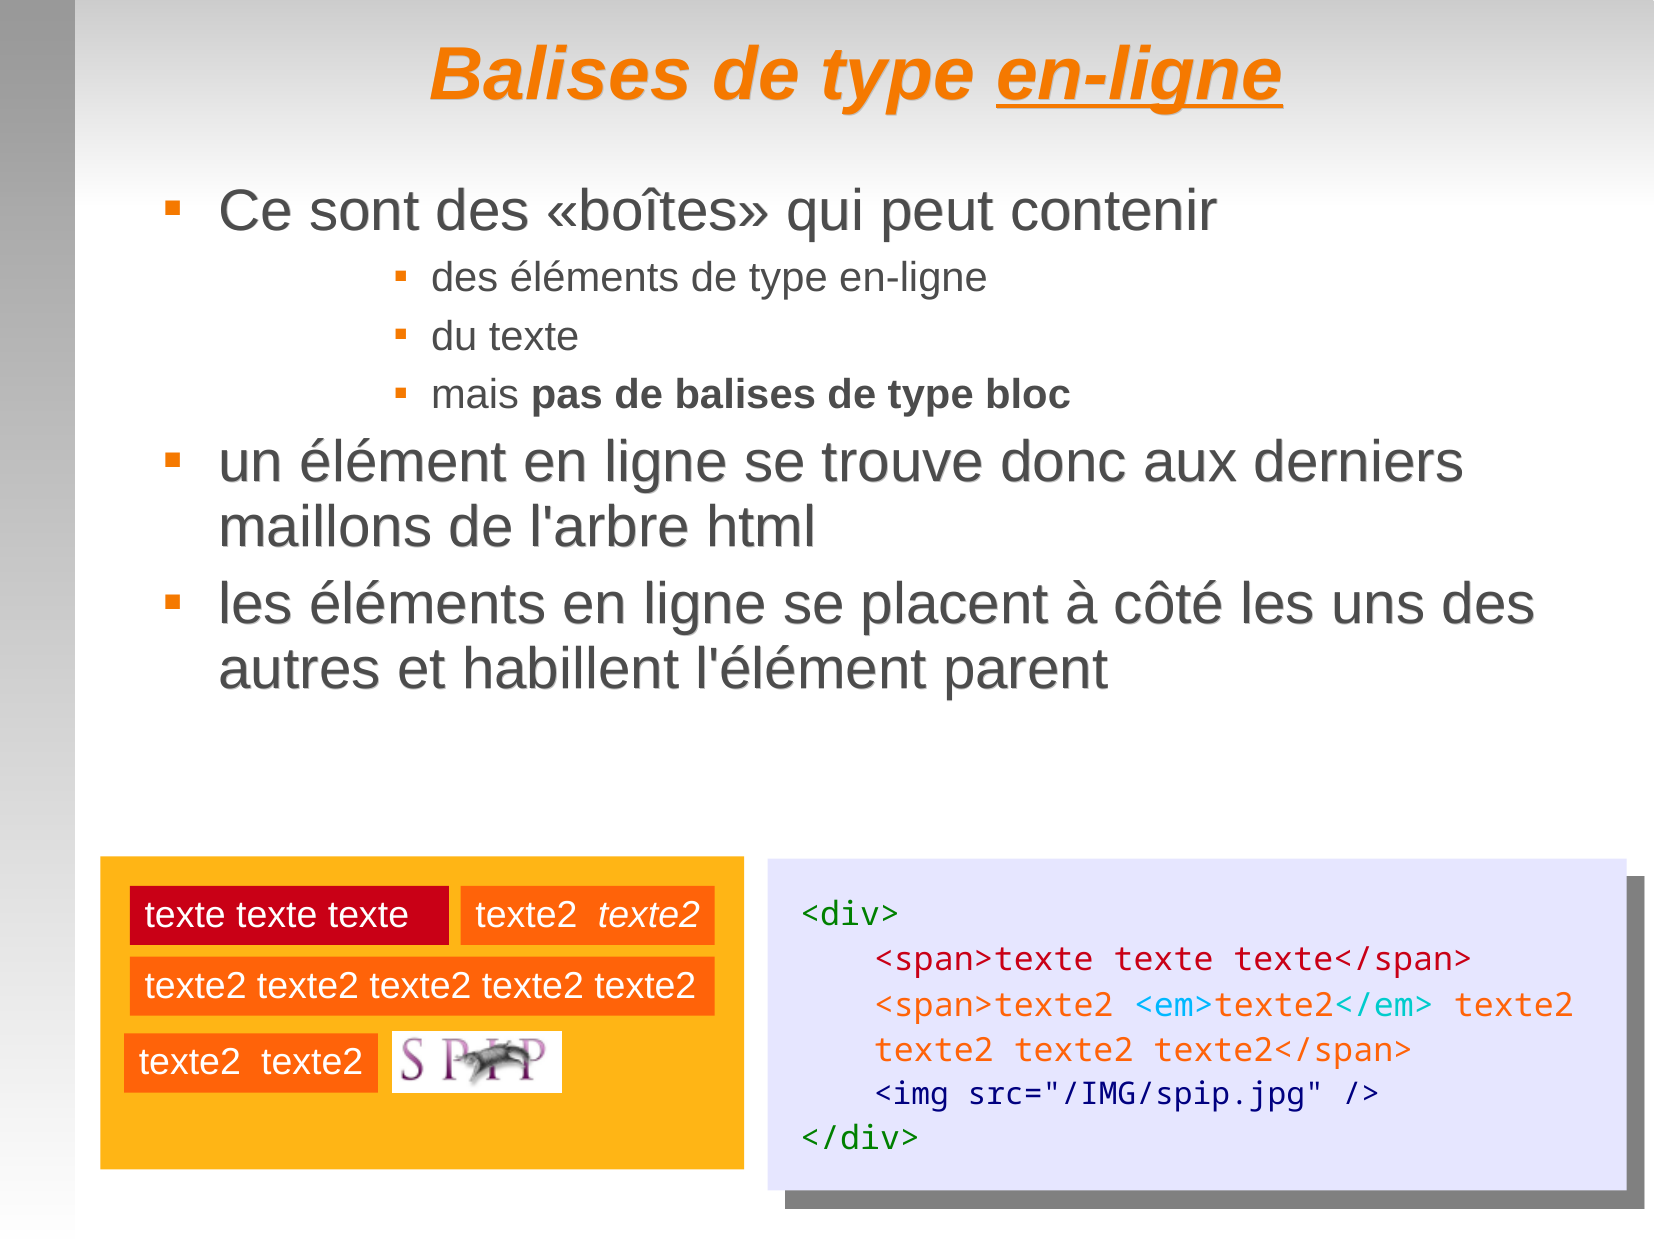

# Balises de type en-ligne
Ce sont des «boîtes» qui peut contenir
des éléments de type en-ligne
du texte
mais pas de balises de type bloc
un élément en ligne se trouve donc aux derniers maillons de l'arbre html
les éléments en ligne se placent à côté les uns des autres et habillent l'élément parent
<div>
	<span>texte texte texte</span>
	<span>texte2 <em>texte2</em> texte2
	texte2 texte2 texte2</span>
	<img src="/IMG/spip.jpg" />
</div>
texte texte texte
texte2 texte2
texte2 texte2 texte2 texte2 texte2
texte2 texte2